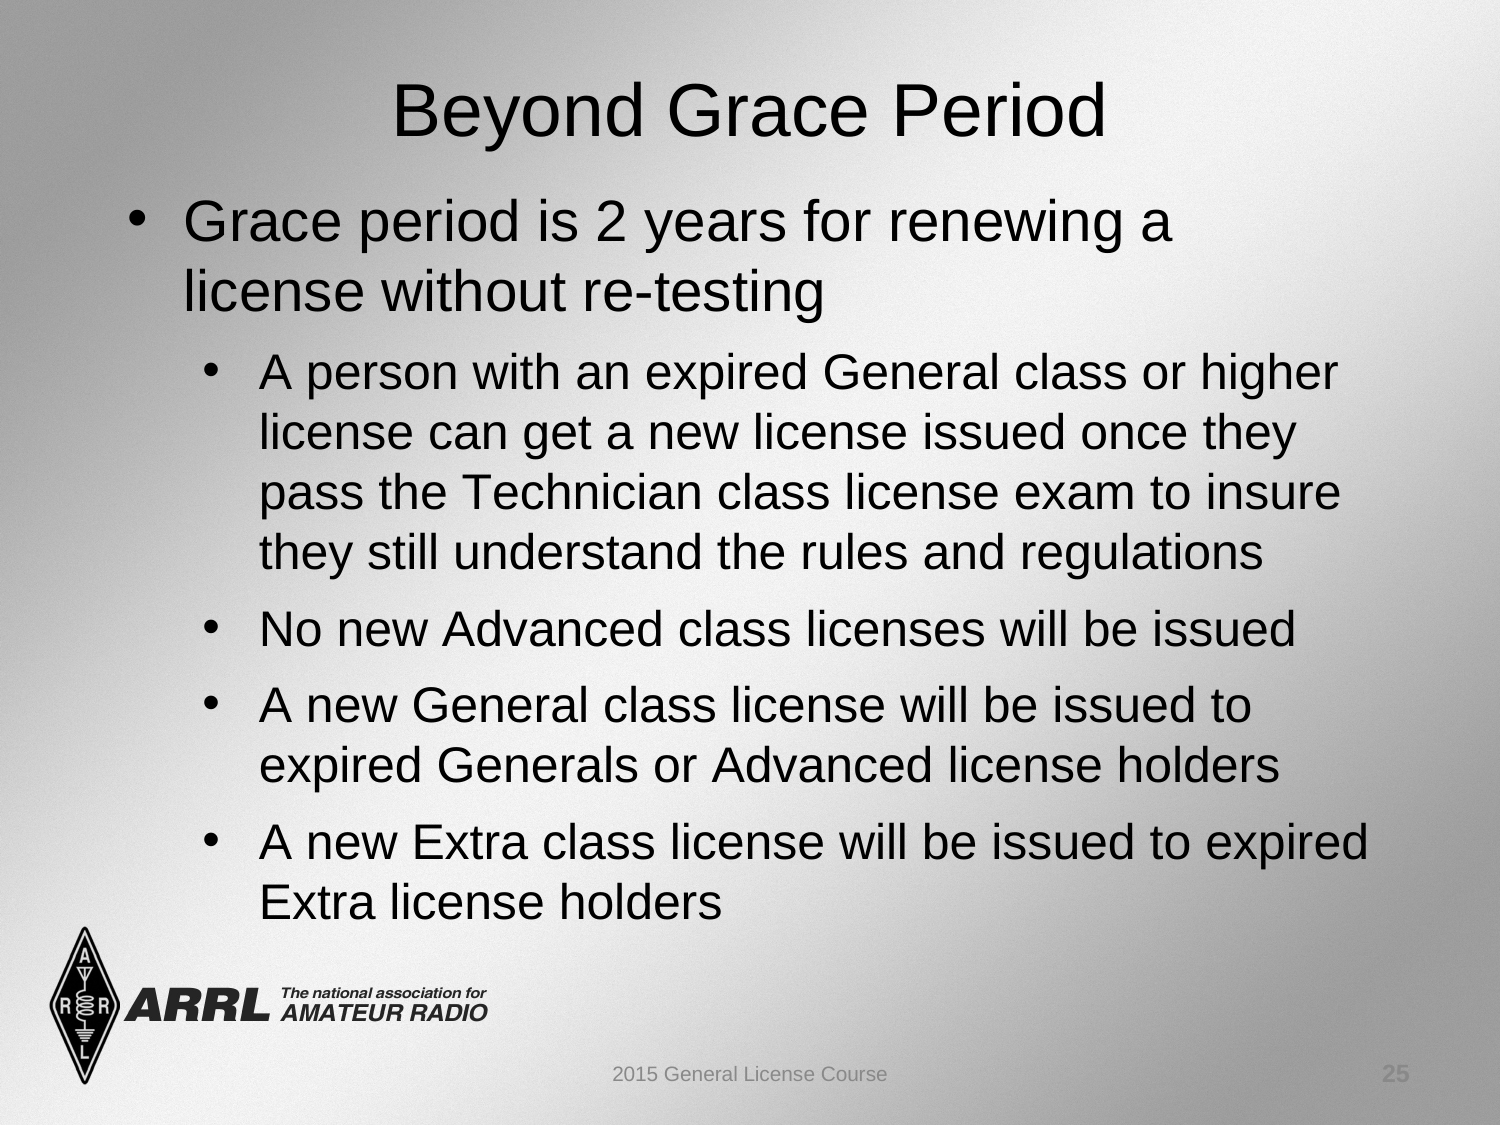

Beyond Grace Period
Grace period is 2 years for renewing a license without re-testing
A person with an expired General class or higher license can get a new license issued once they pass the Technician class license exam to insure they still understand the rules and regulations
No new Advanced class licenses will be issued
A new General class license will be issued to expired Generals or Advanced license holders
A new Extra class license will be issued to expired Extra license holders
2015 General License Course